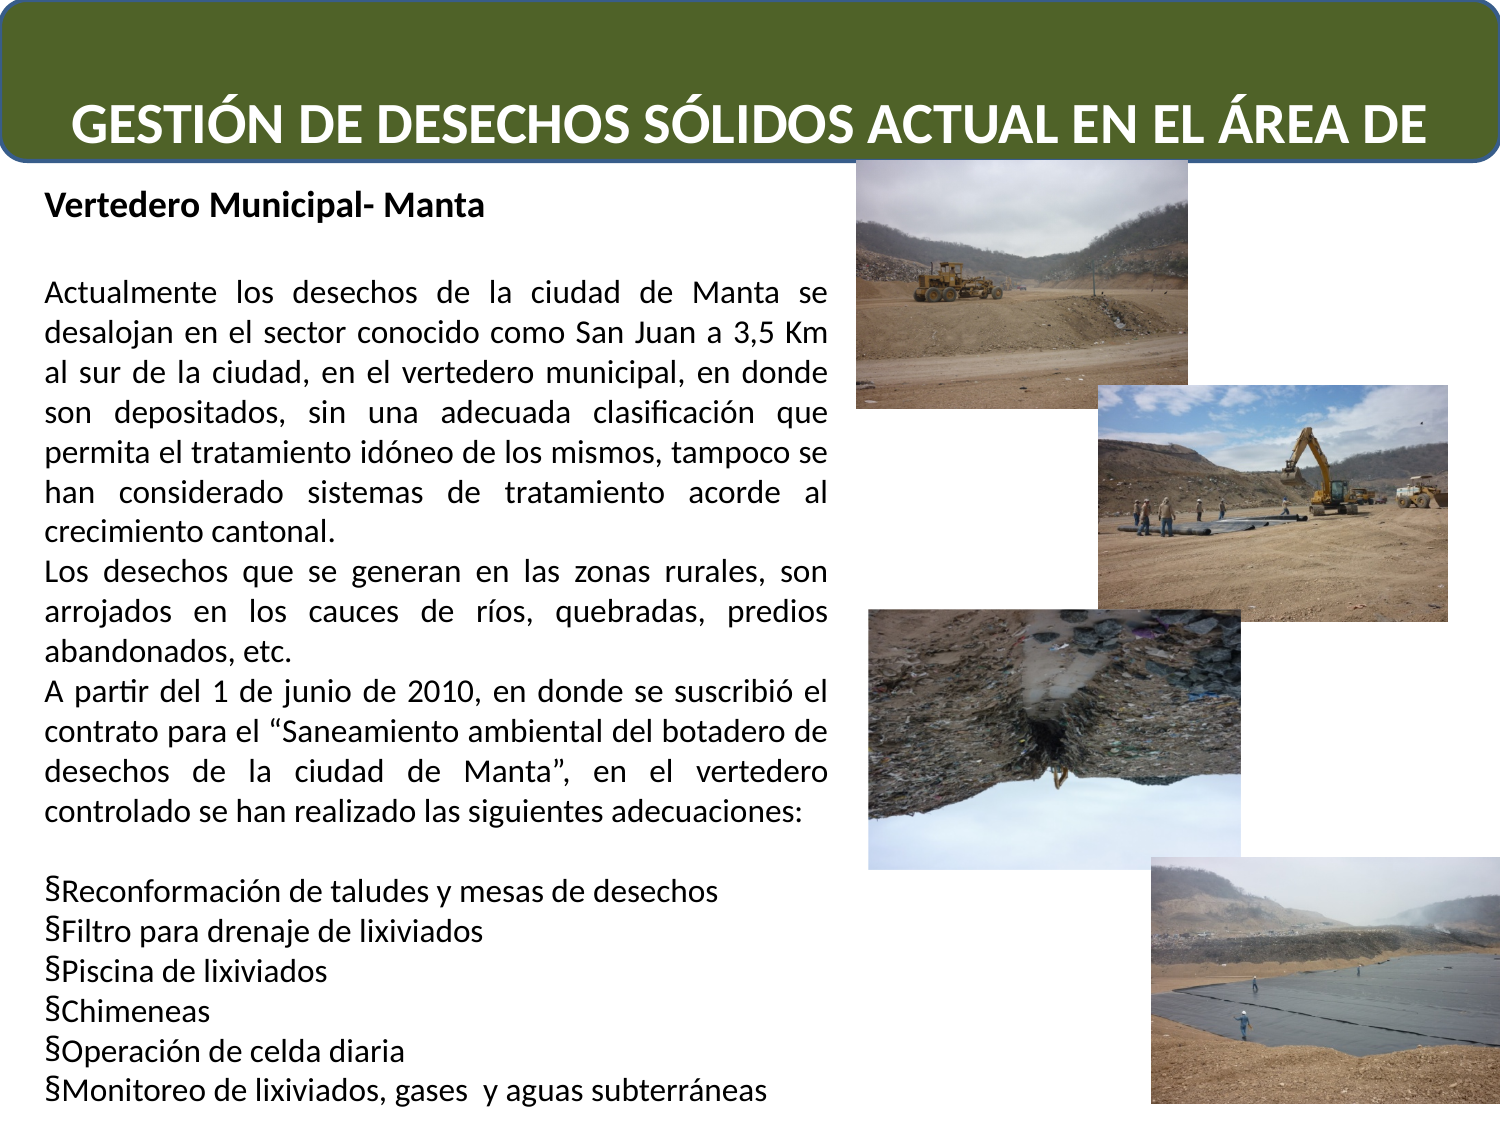

GESTIÓN DE DESECHOS SÓLIDOS ACTUAL EN EL ÁREA DE INFLUENCIA
Vertedero Municipal- Manta
Actualmente los desechos de la ciudad de Manta se desalojan en el sector conocido como San Juan a 3,5 Km al sur de la ciudad, en el vertedero municipal, en donde son depositados, sin una adecuada clasificación que permita el tratamiento idóneo de los mismos, tampoco se han considerado sistemas de tratamiento acorde al crecimiento cantonal.
Los desechos que se generan en las zonas rurales, son arrojados en los cauces de ríos, quebradas, predios abandonados, etc.
A partir del 1 de junio de 2010, en donde se suscribió el contrato para el “Saneamiento ambiental del botadero de desechos de la ciudad de Manta”, en el vertedero controlado se han realizado las siguientes adecuaciones:
Reconformación de taludes y mesas de desechos
Filtro para drenaje de lixiviados
Piscina de lixiviados
Chimeneas
Operación de celda diaria
Monitoreo de lixiviados, gases y aguas subterráneas